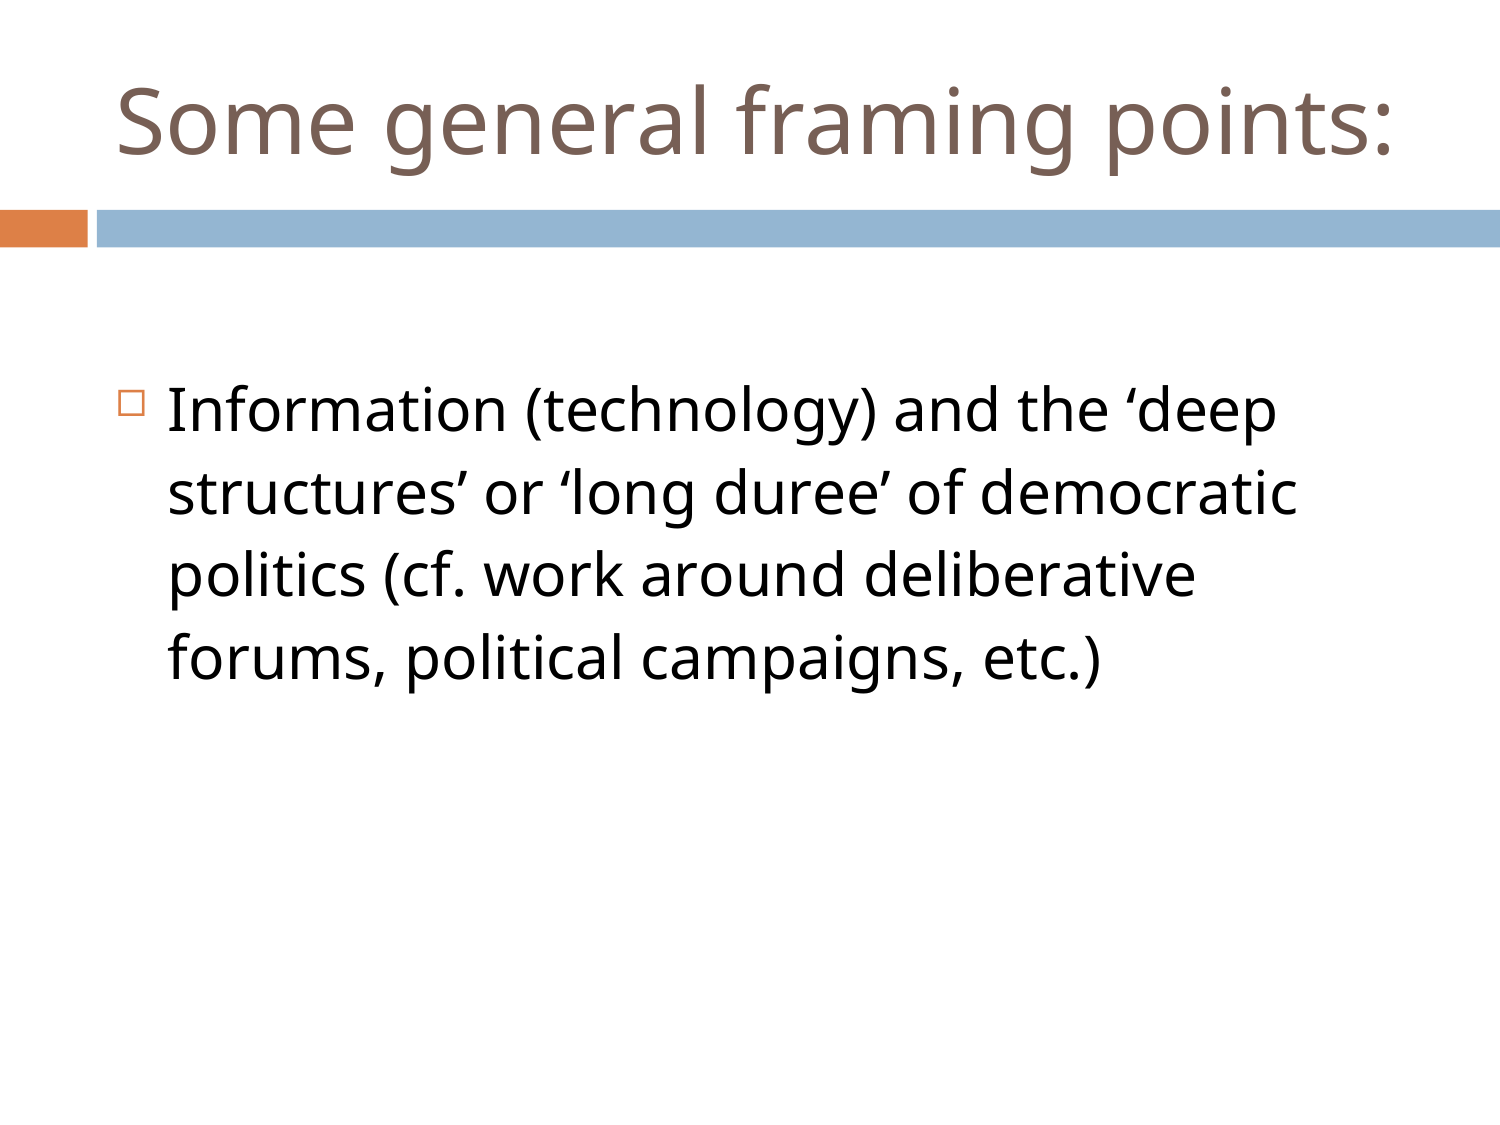

# Some general framing points:
Information (technology) and the ‘deep structures’ or ‘long duree’ of democratic politics (cf. work around deliberative forums, political campaigns, etc.)